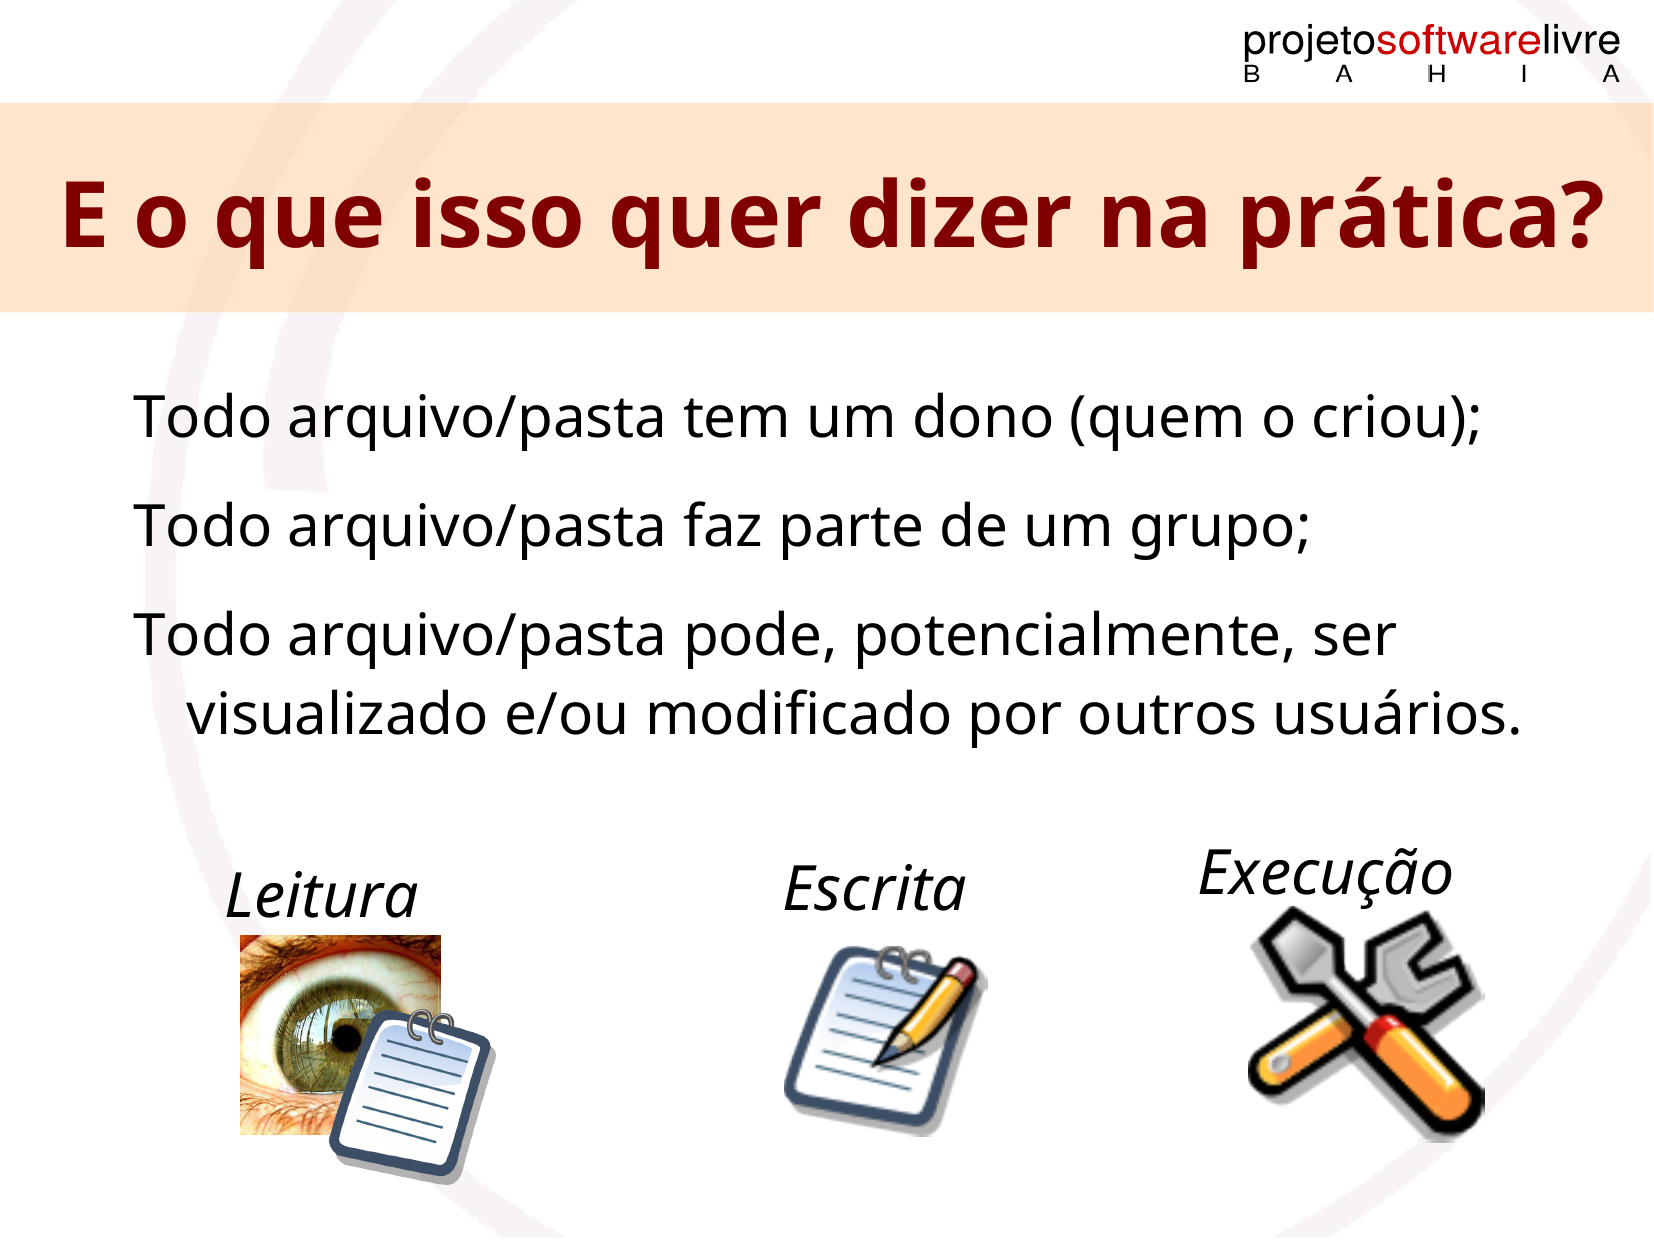

# E o que isso quer dizer na prática?
Todo arquivo/pasta tem um dono (quem o criou);
Todo arquivo/pasta faz parte de um grupo;
Todo arquivo/pasta pode, potencialmente, ser visualizado e/ou modificado por outros usuários.
Execução
Escrita
Leitura